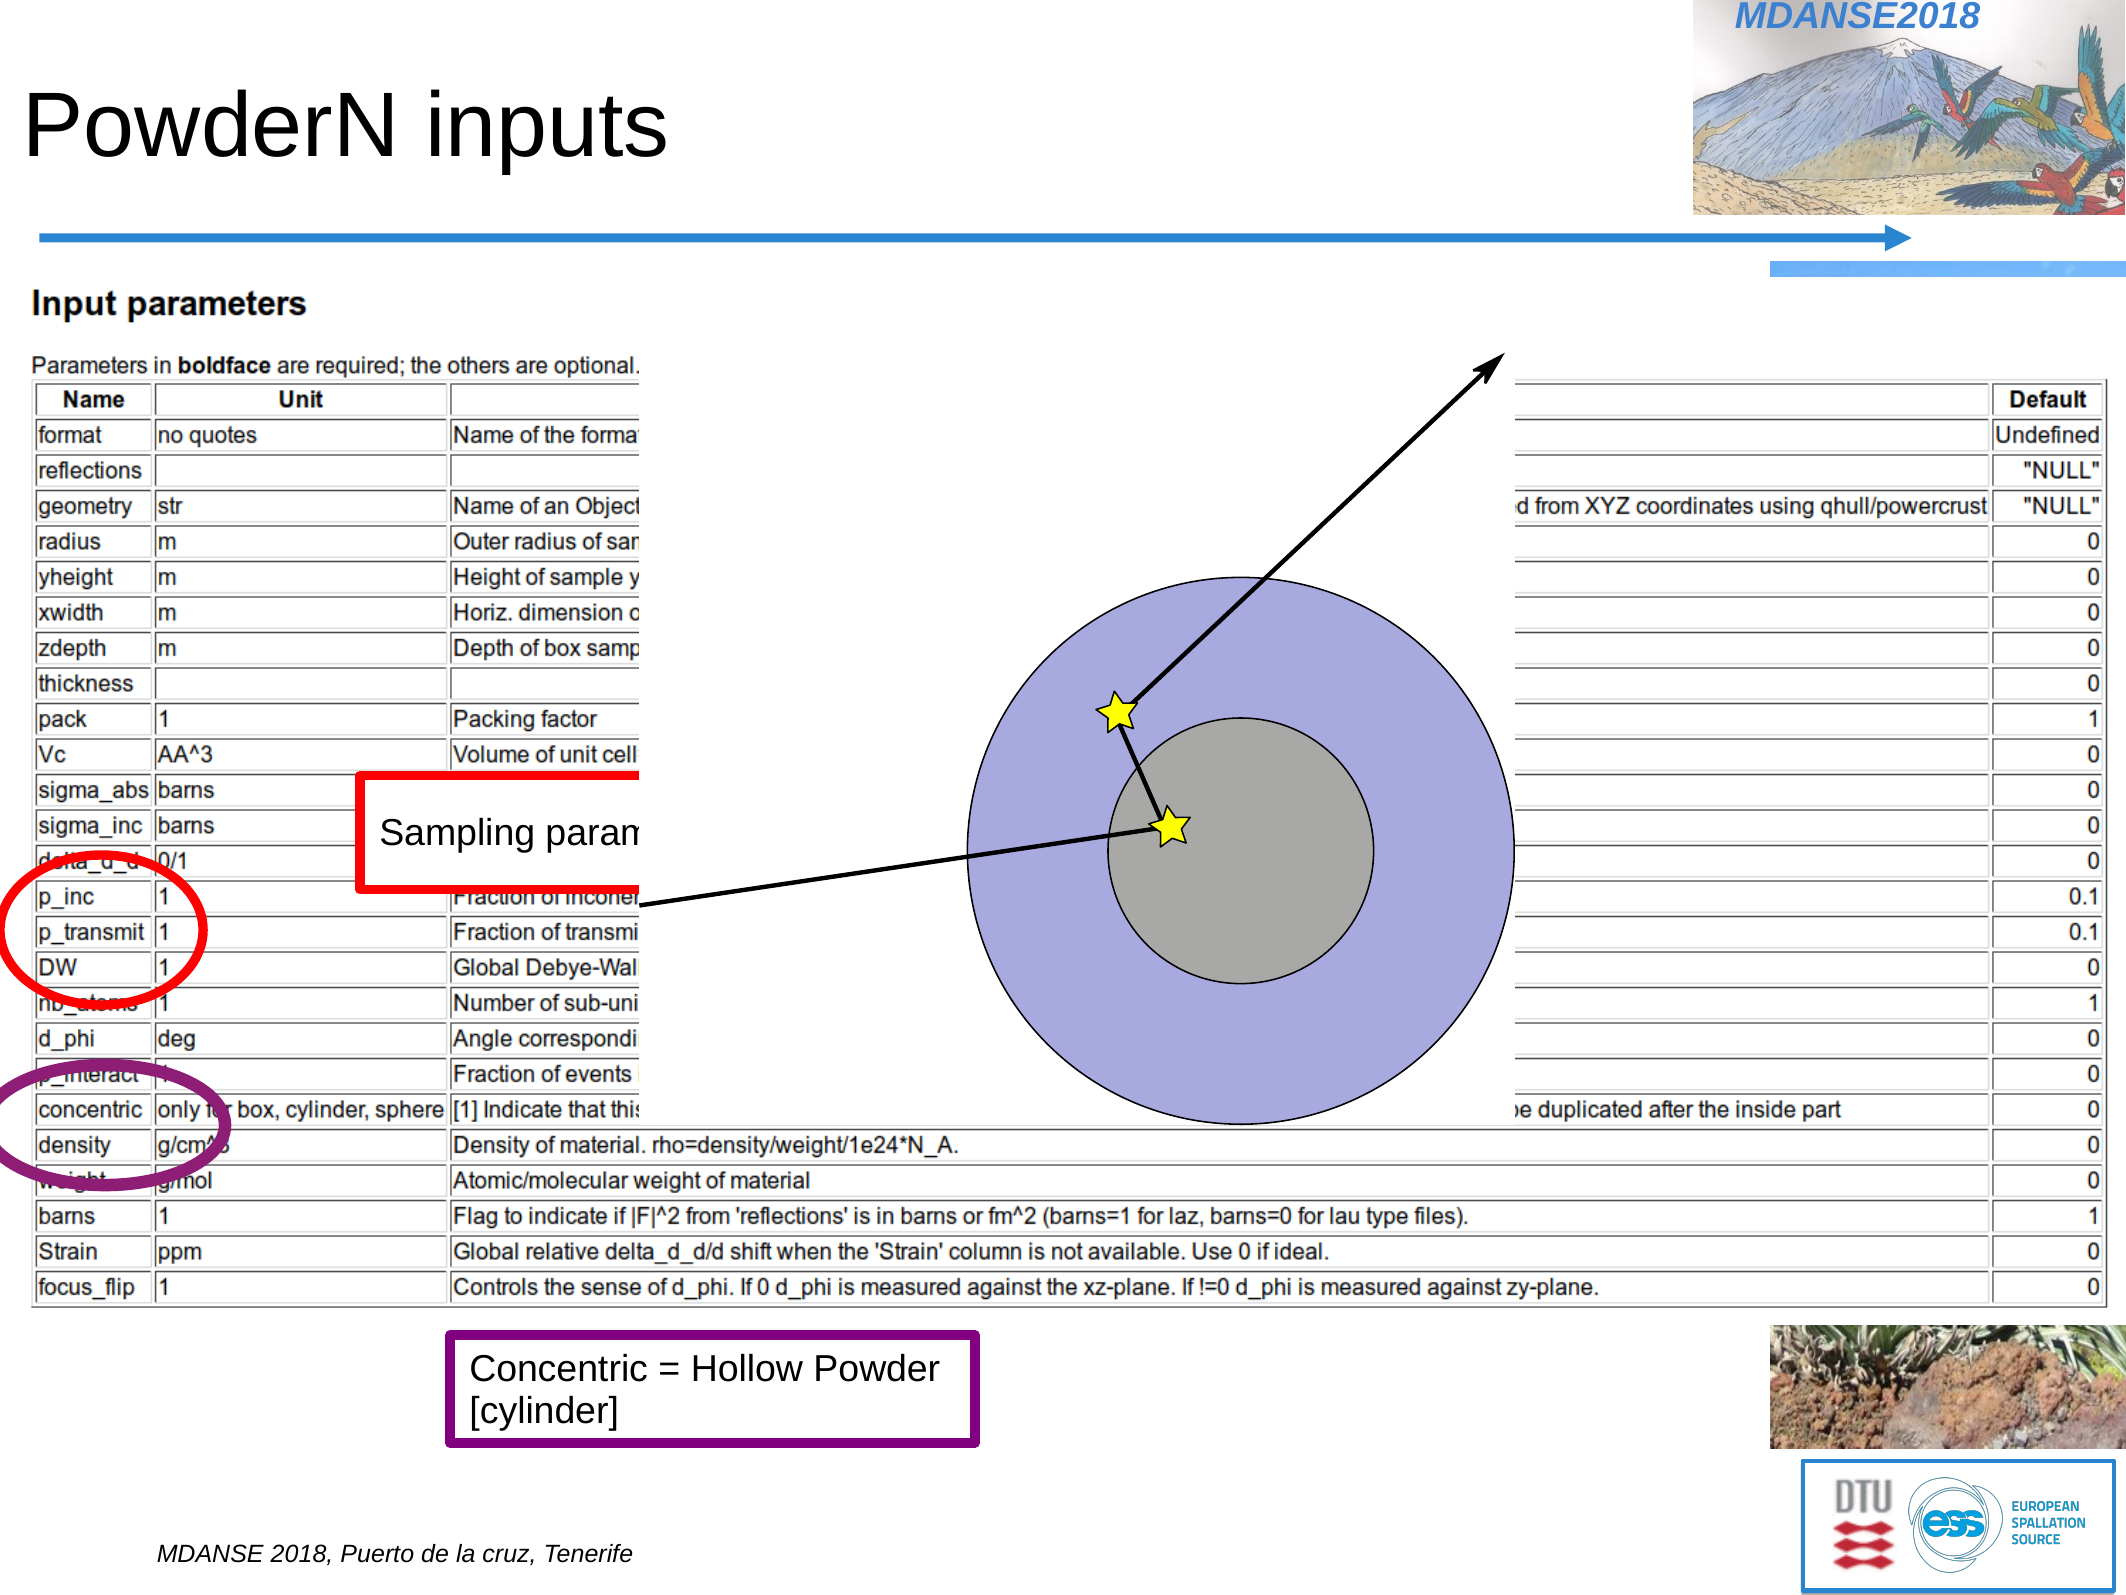

# PowderN inputs
Sampling parameters
Concentric = Hollow Powder [cylinder]